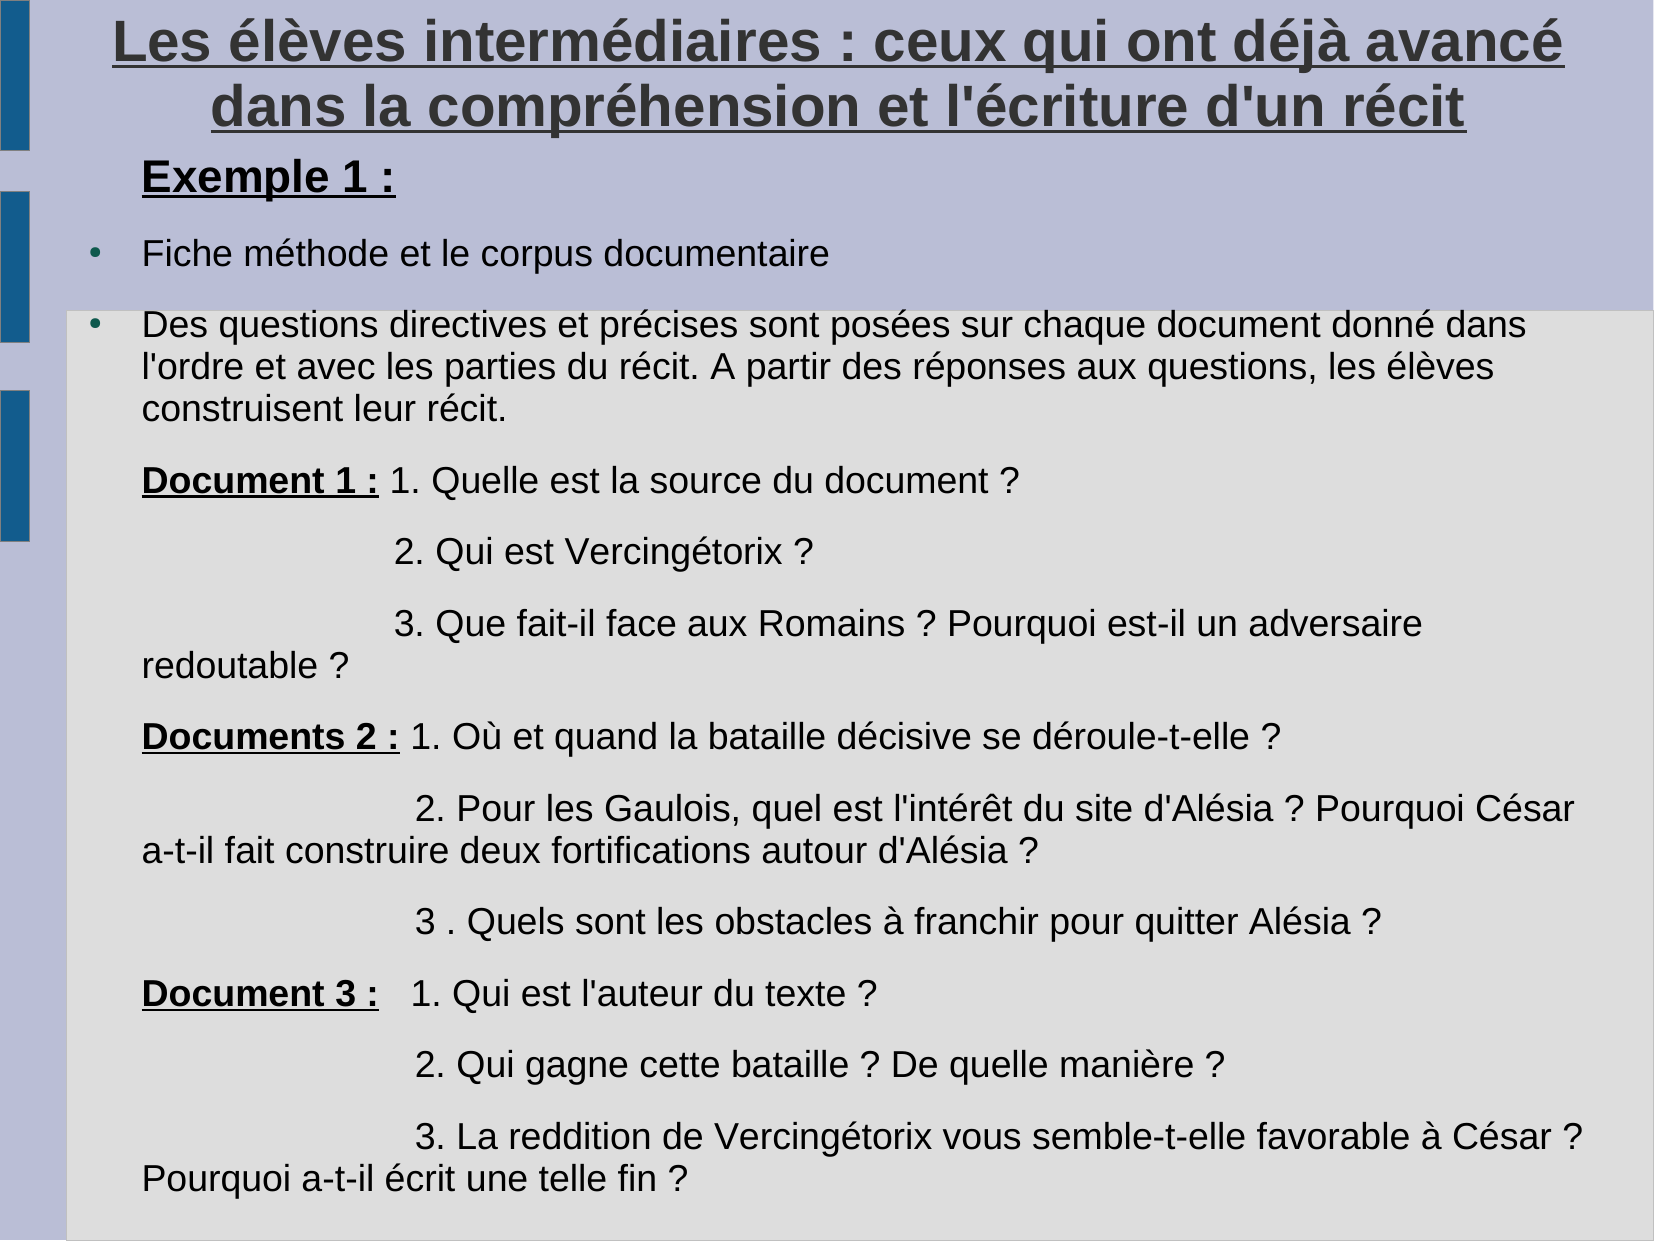

# Les élèves intermédiaires : ceux qui ont déjà avancé dans la compréhension et l'écriture d'un récit
Exemple 1 :
Fiche méthode et le corpus documentaire
Des questions directives et précises sont posées sur chaque document donné dans l'ordre et avec les parties du récit. A partir des réponses aux questions, les élèves construisent leur récit.
Document 1 : 1. Quelle est la source du document ?
 2. Qui est Vercingétorix ?
 3. Que fait-il face aux Romains ? Pourquoi est-il un adversaire redoutable ?
Documents 2 : 1. Où et quand la bataille décisive se déroule-t-elle ?
 2. Pour les Gaulois, quel est l'intérêt du site d'Alésia ? Pourquoi César a-t-il fait construire deux fortifications autour d'Alésia ?
 3 . Quels sont les obstacles à franchir pour quitter Alésia ?
Document 3 : 1. Qui est l'auteur du texte ?
 2. Qui gagne cette bataille ? De quelle manière ?
 3. La reddition de Vercingétorix vous semble-t-elle favorable à César ? Pourquoi a-t-il écrit une telle fin ?